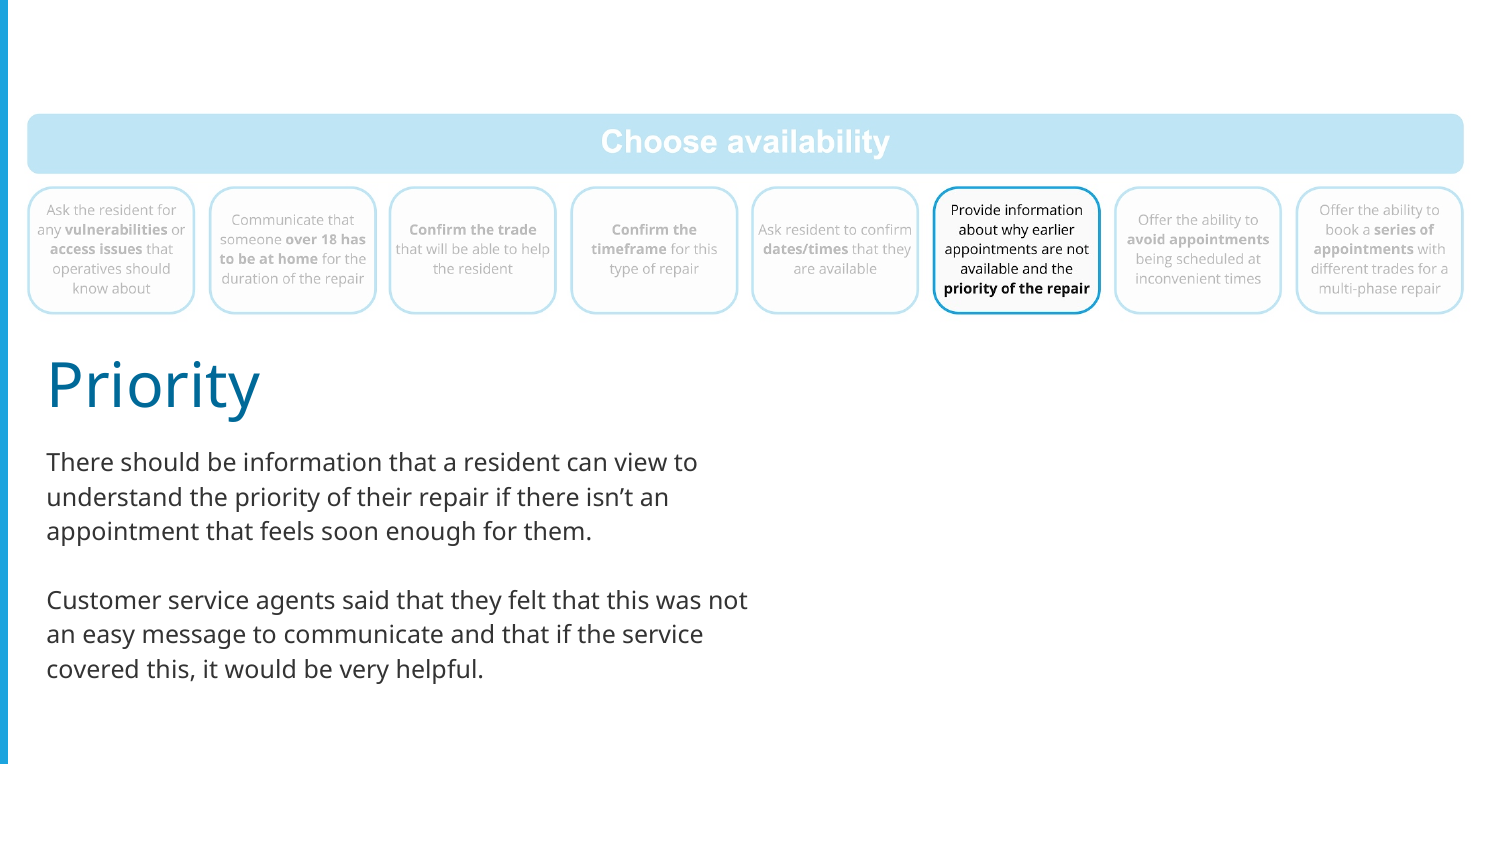

Priority
There should be information that a resident can view to understand the priority of their repair if there isn’t an appointment that feels soon enough for them.
Customer service agents said that they felt that this was not an easy message to communicate and that if the service covered this, it would be very helpful.